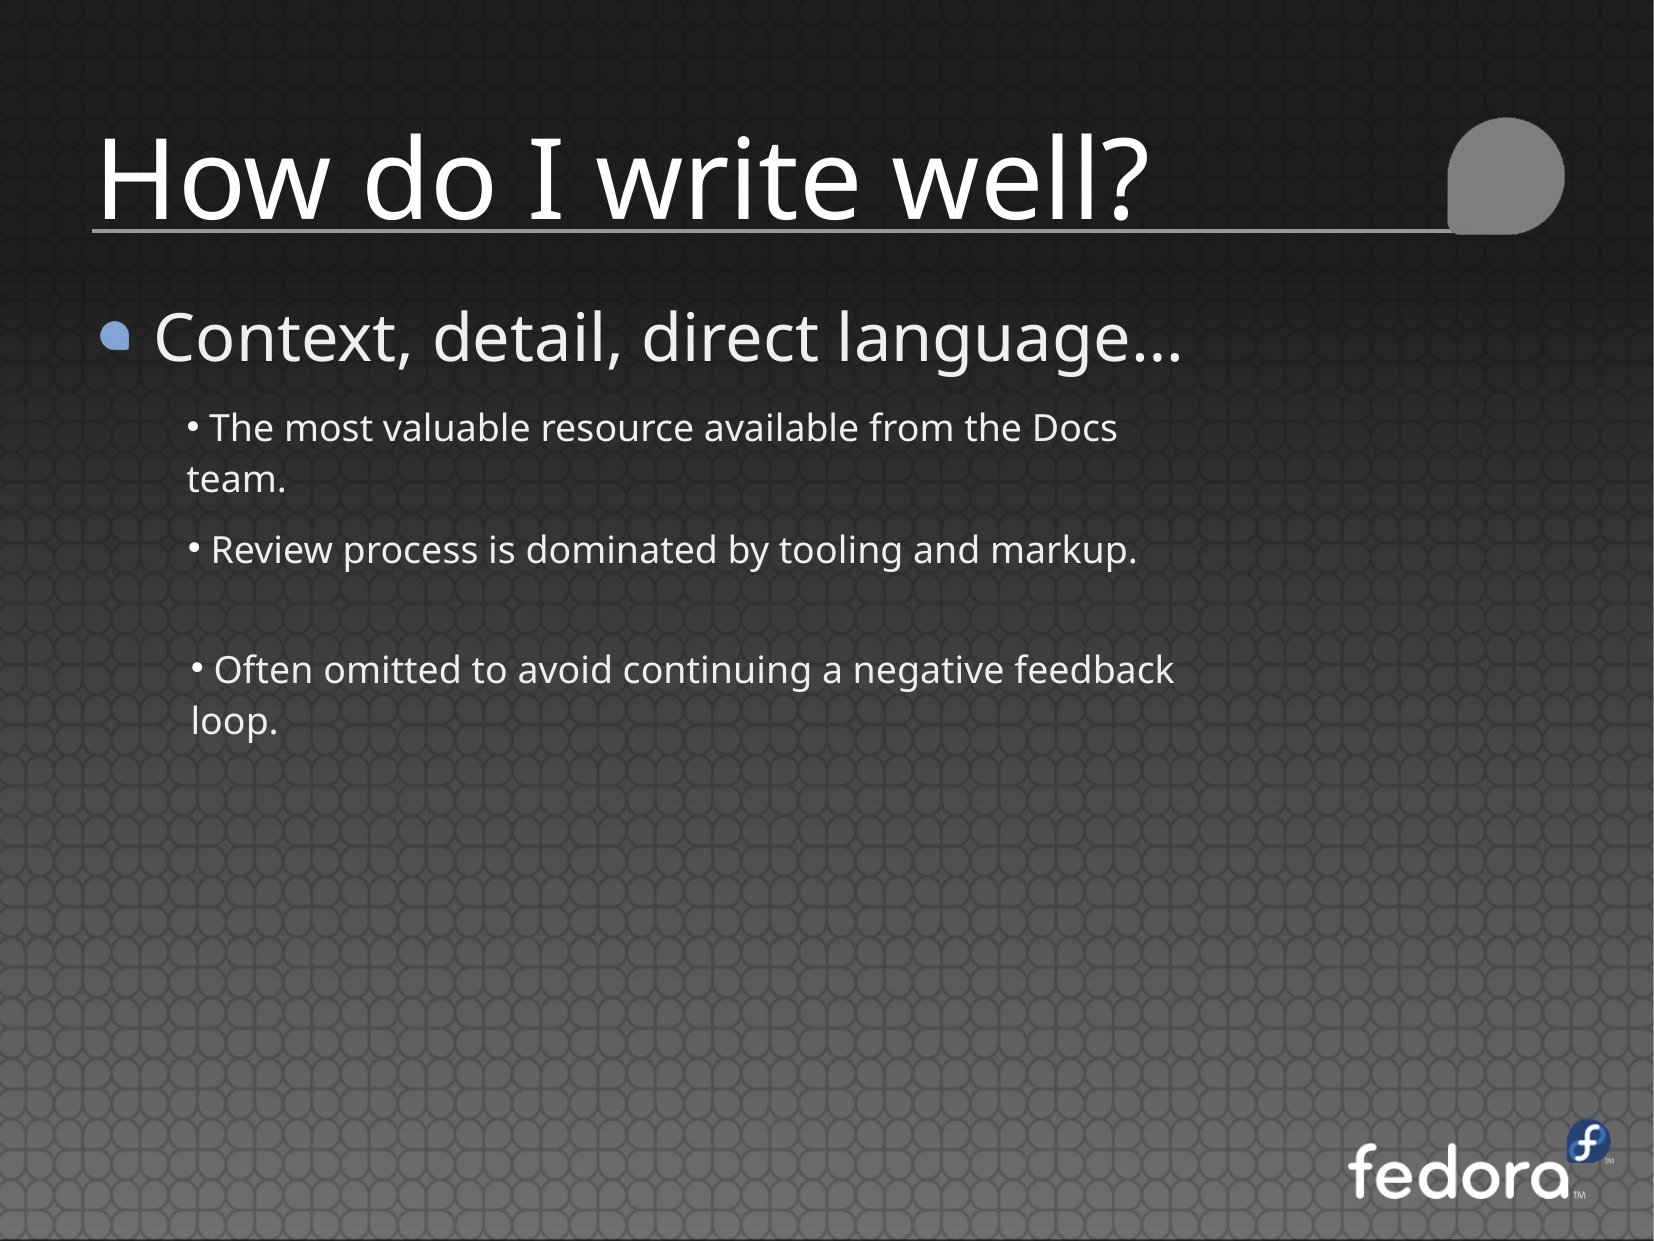

How do I write well?
# Context, detail, direct language…
 The most valuable resource available from the Docs team.
 Review process is dominated by tooling and markup.
 Often omitted to avoid continuing a negative feedback loop.